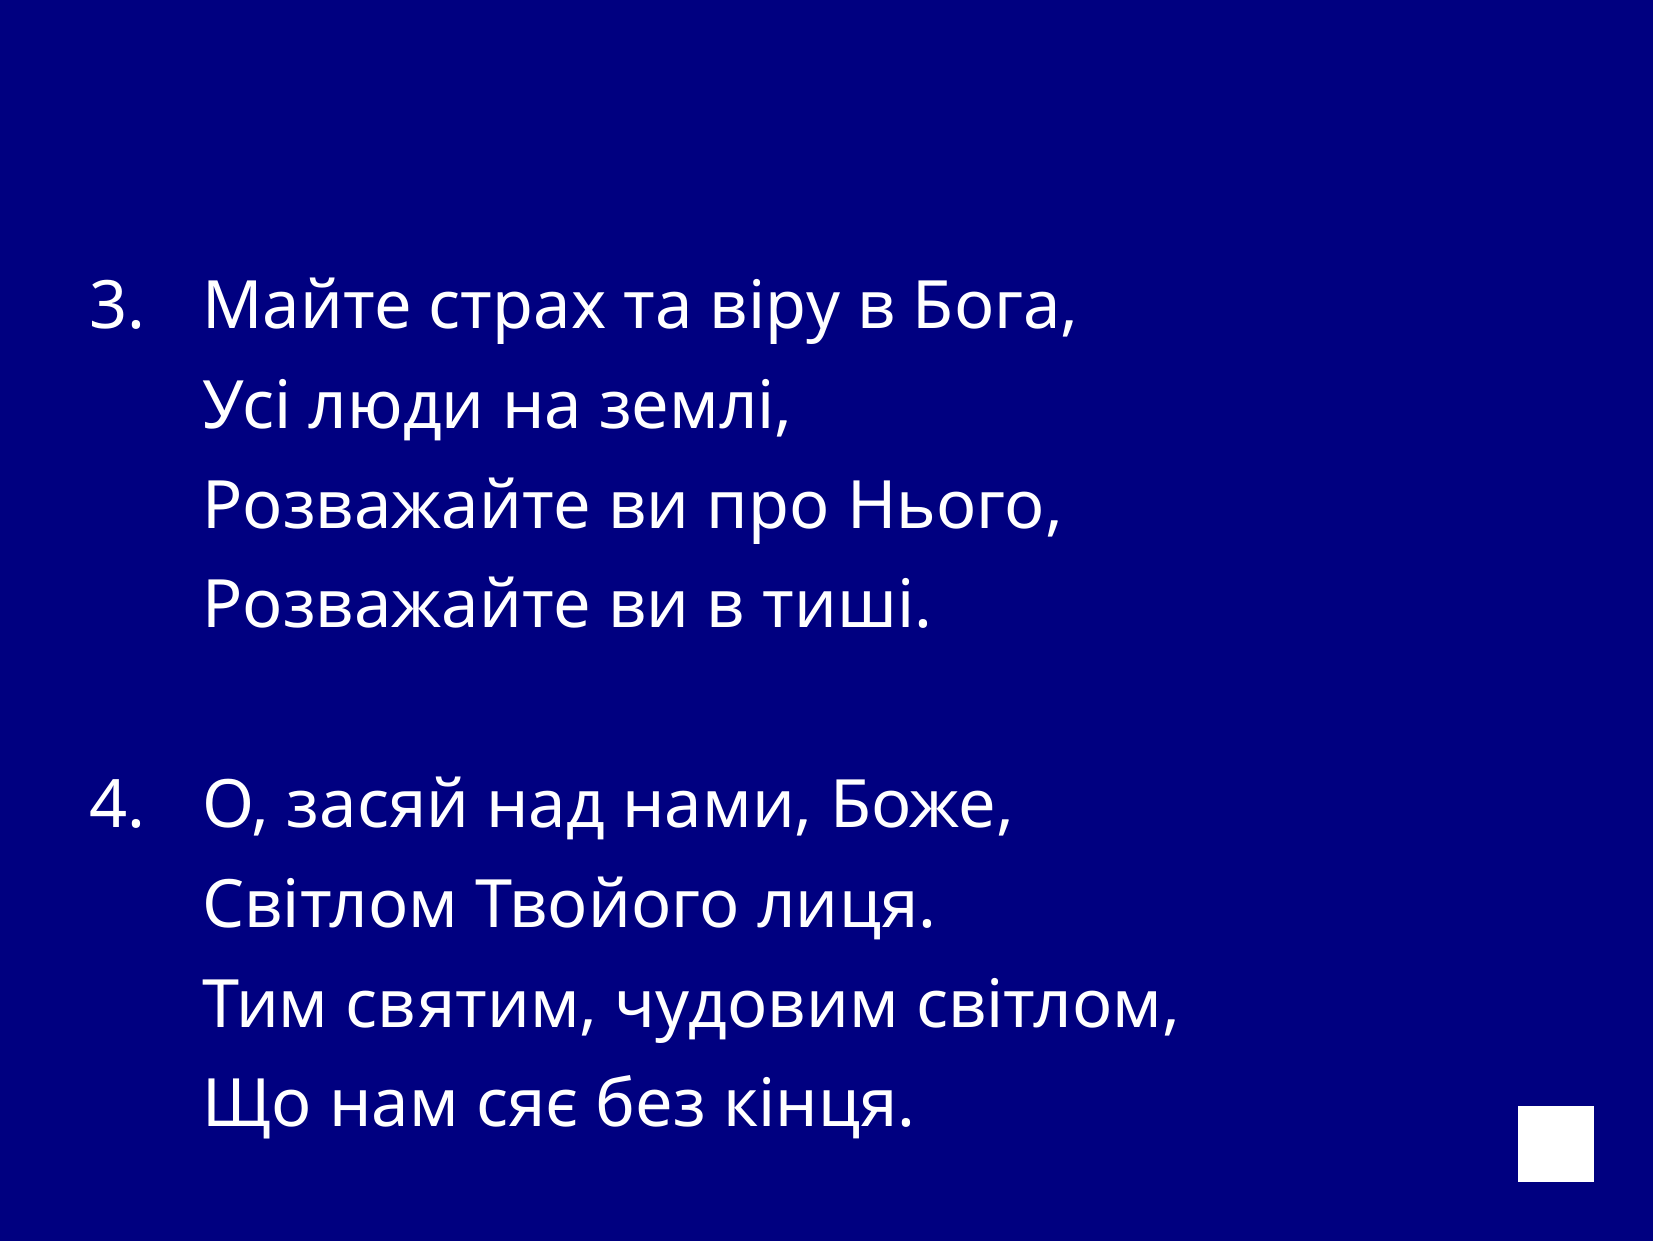

3.	Майте страх та віру в Бога,
	Усі люди на землі,
	Розважайте ви про Нього,
	Розважайте ви в тиші.
4.	О, засяй над нами, Боже,
	Світлом Твойого лиця.
	Тим святим, чудовим світлом,
	Що нам сяє без кінця.